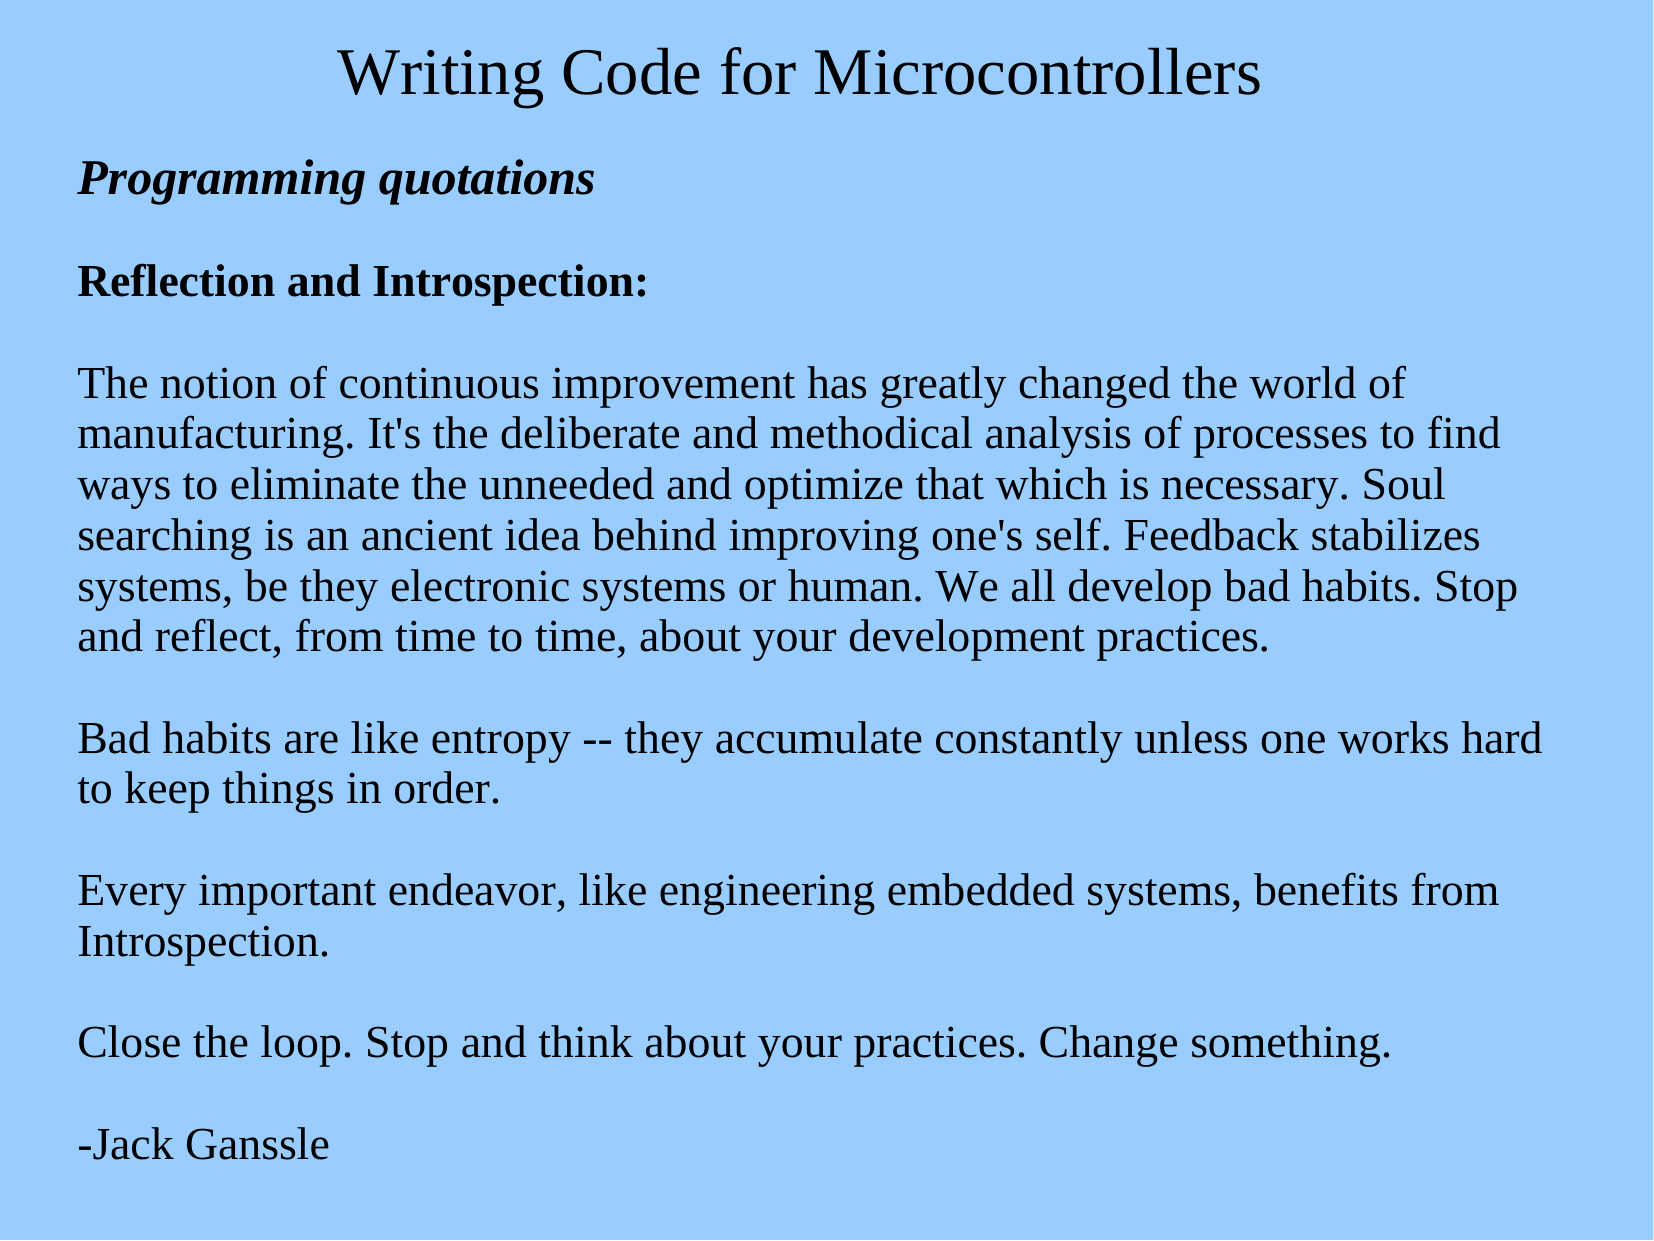

Writing Code for Microcontrollers
Programming quotations
Reflection and Introspection:
The notion of continuous improvement has greatly changed the world of
manufacturing. It's the deliberate and methodical analysis of processes to find
ways to eliminate the unneeded and optimize that which is necessary. Soul
searching is an ancient idea behind improving one's self. Feedback stabilizes
systems, be they electronic systems or human. We all develop bad habits. Stop
and reflect, from time to time, about your development practices.
Bad habits are like entropy -- they accumulate constantly unless one works hard
to keep things in order.
Every important endeavor, like engineering embedded systems, benefits from
Introspection.
Close the loop. Stop and think about your practices. Change something.
-Jack Ganssle